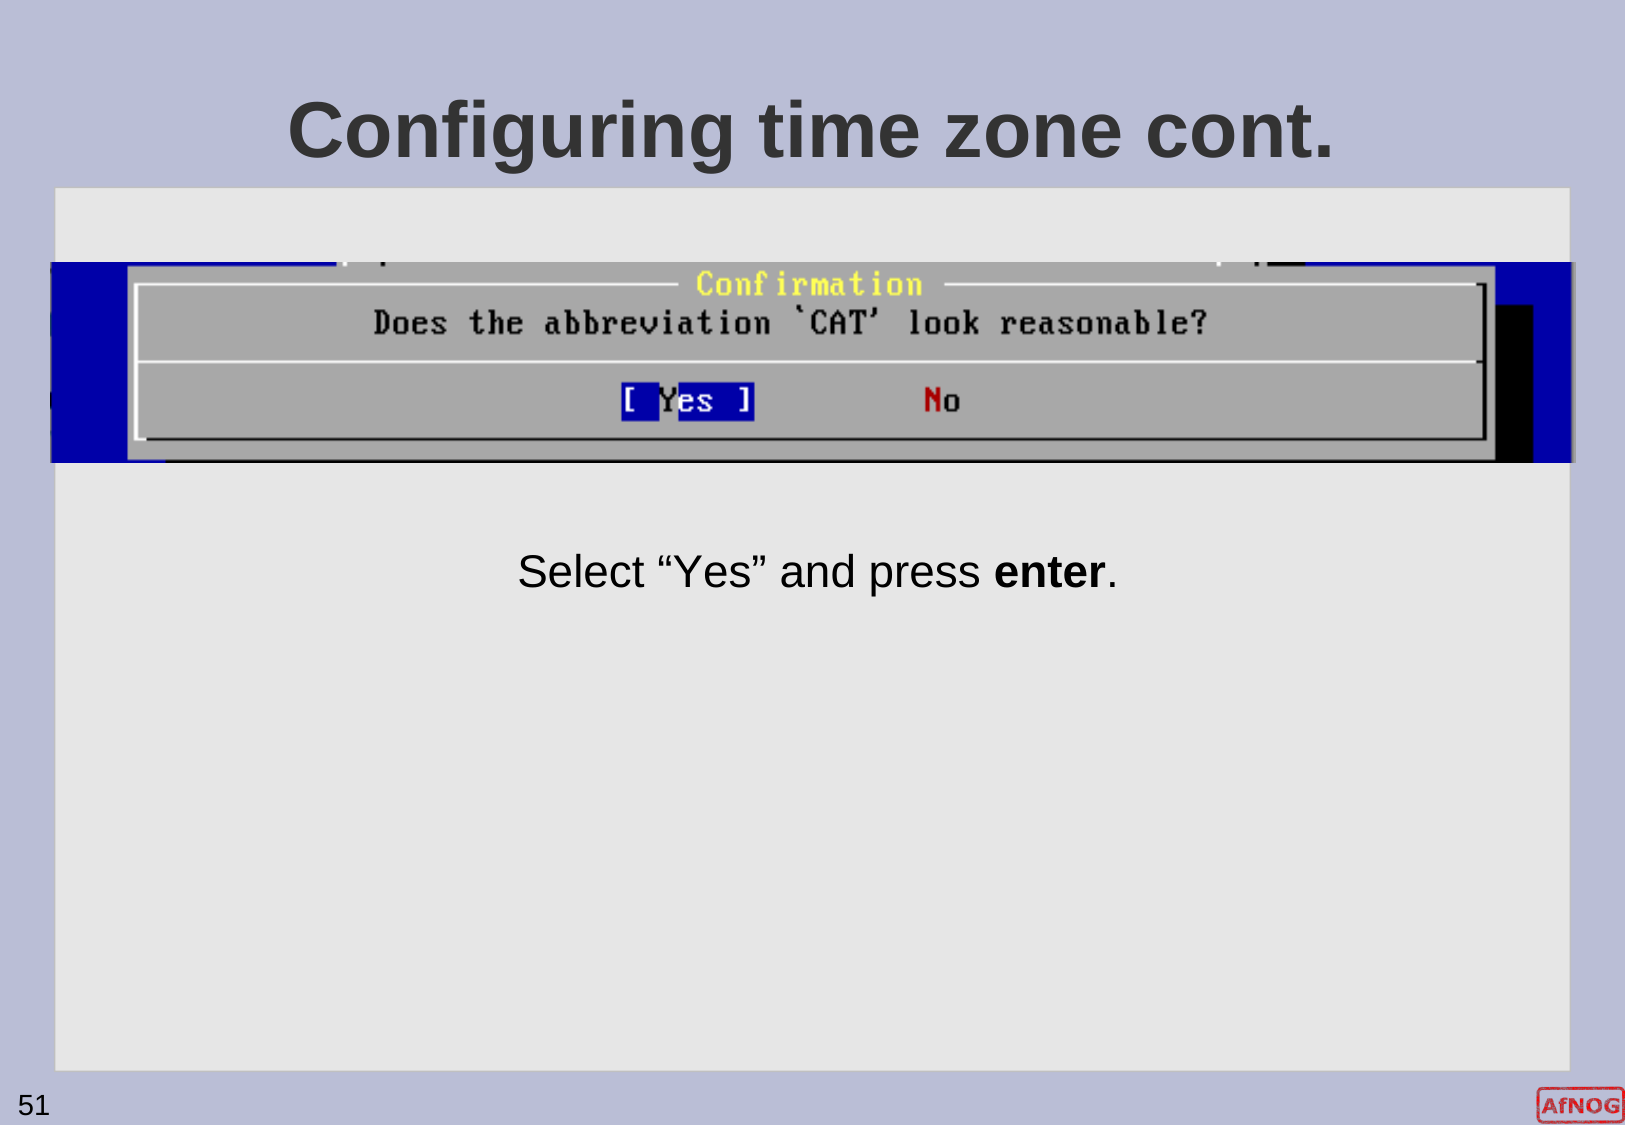

# Configuring time zone cont.
Select “Yes” and press enter.